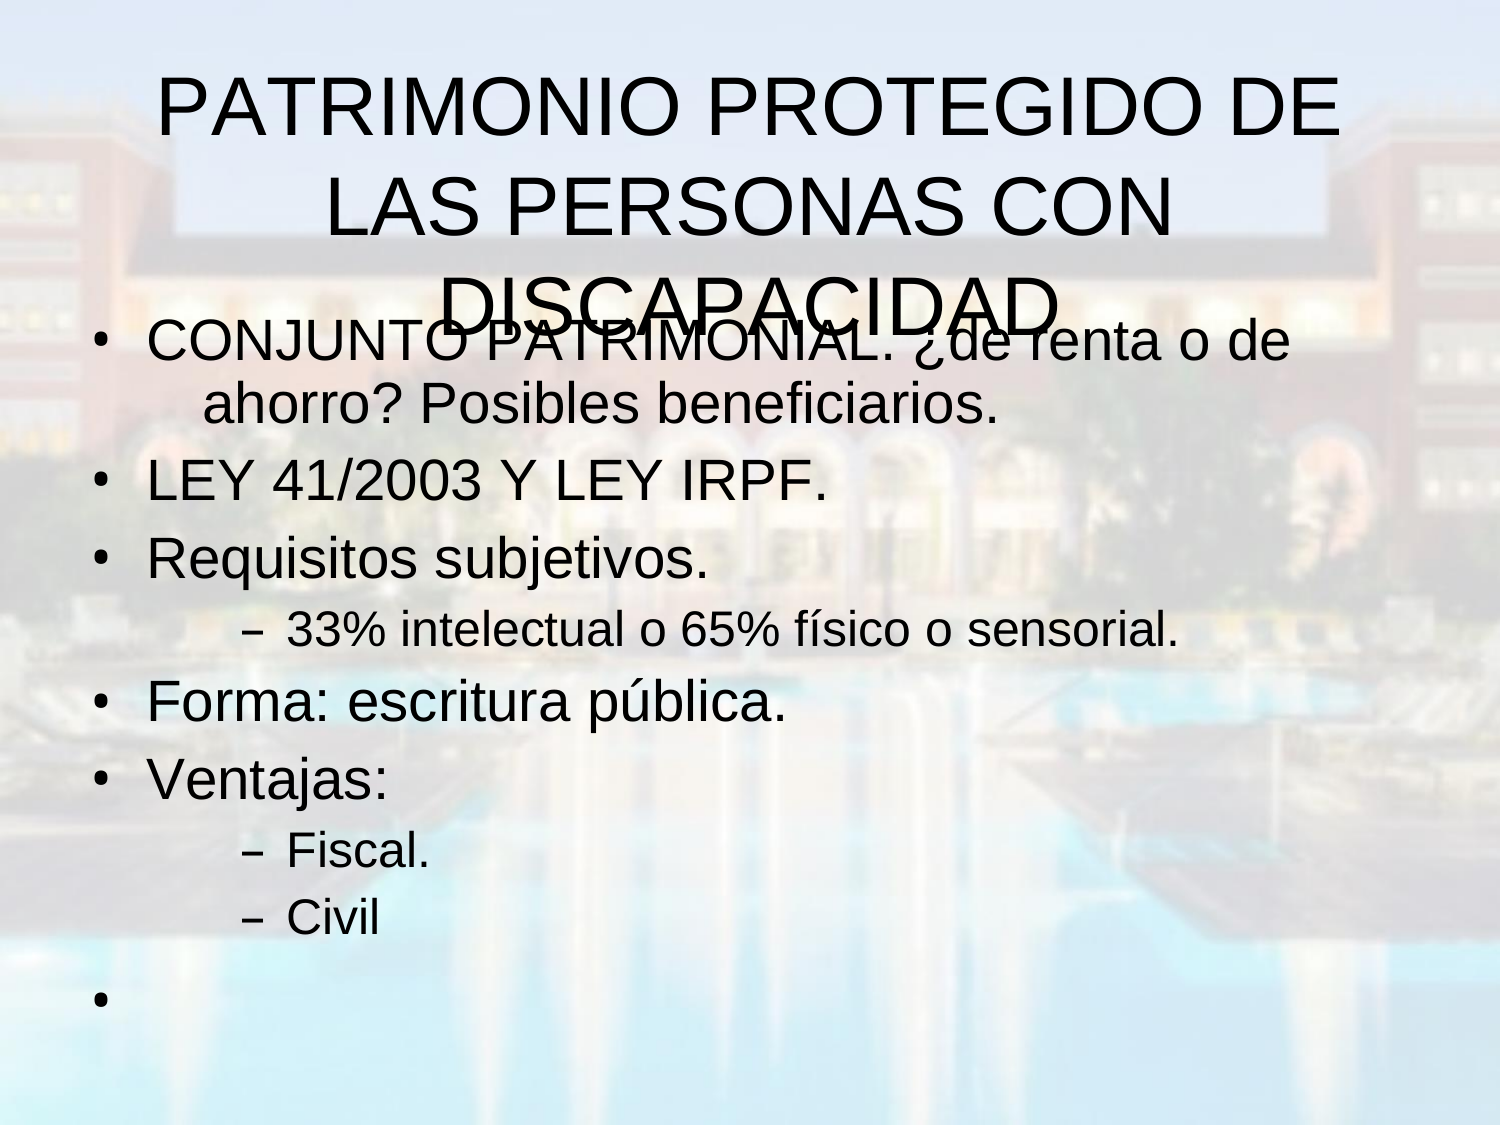

# PATRIMONIO PROTEGIDO DE LAS PERSONAS CON DISCAPACIDAD
CONJUNTO PATRIMONIAL. ¿de renta o de ahorro? Posibles beneficiarios.
LEY 41/2003 Y LEY IRPF.
Requisitos subjetivos.
33% intelectual o 65% físico o sensorial.
Forma: escritura pública.
Ventajas:
Fiscal.
Civil